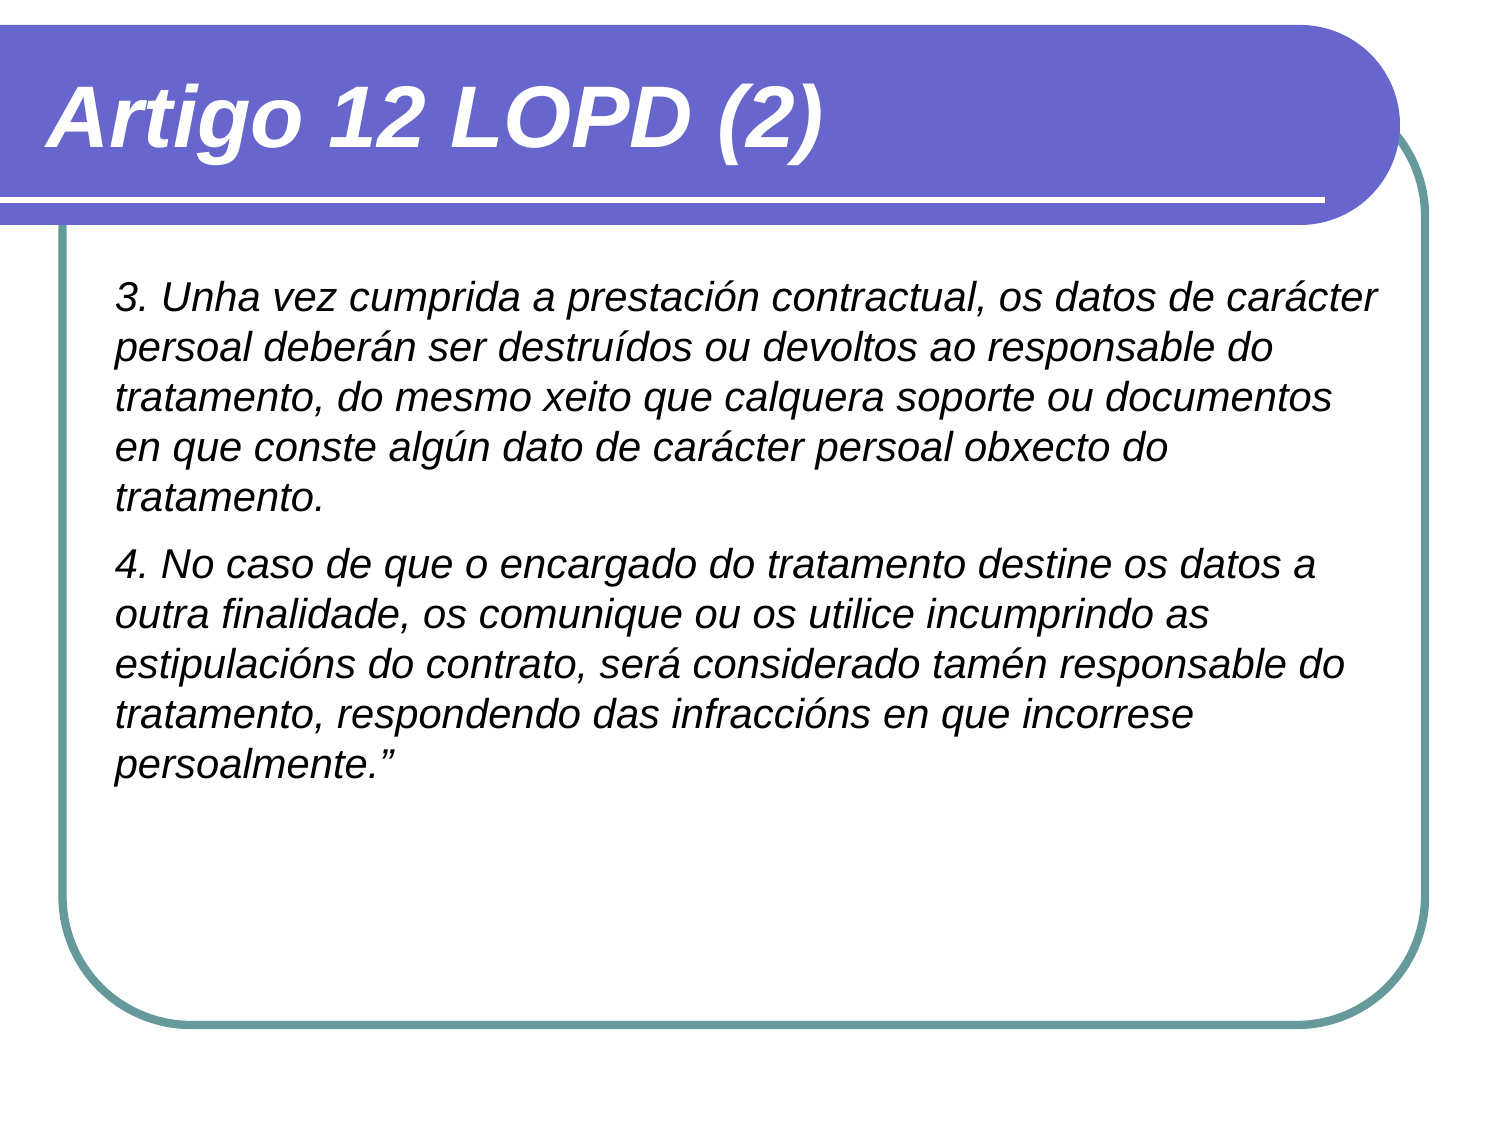

# Artigo 12 LOPD (2)
3. Unha vez cumprida a prestación contractual, os datos de carácter persoal deberán ser destruídos ou devoltos ao responsable do tratamento, do mesmo xeito que calquera soporte ou documentos en que conste algún dato de carácter persoal obxecto do tratamento.
4. No caso de que o encargado do tratamento destine os datos a outra finalidade, os comunique ou os utilice incumprindo as estipulacións do contrato, será considerado tamén responsable do tratamento, respondendo das infraccións en que incorrese persoalmente.”